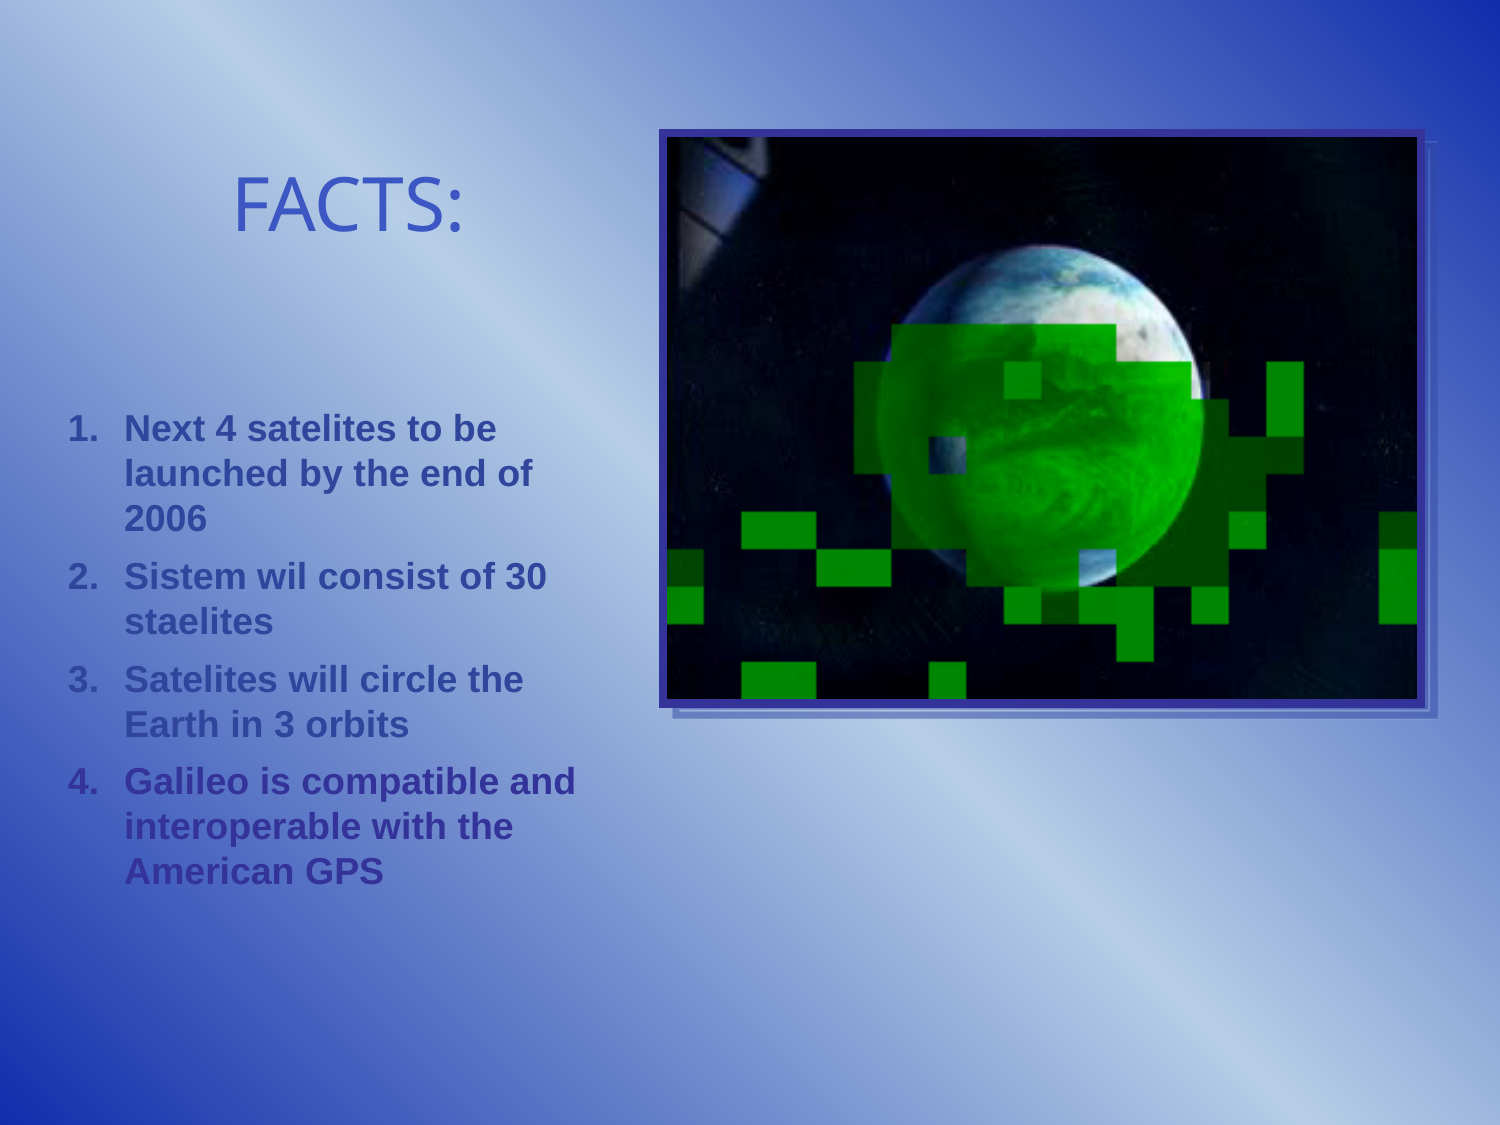

FACTS:
Next 4 satelites to be launched by the end of 2006
Sistem wil consist of 30 staelites
Satelites will circle the Earth in 3 orbits
Galileo is compatible and interoperable with the American GPS